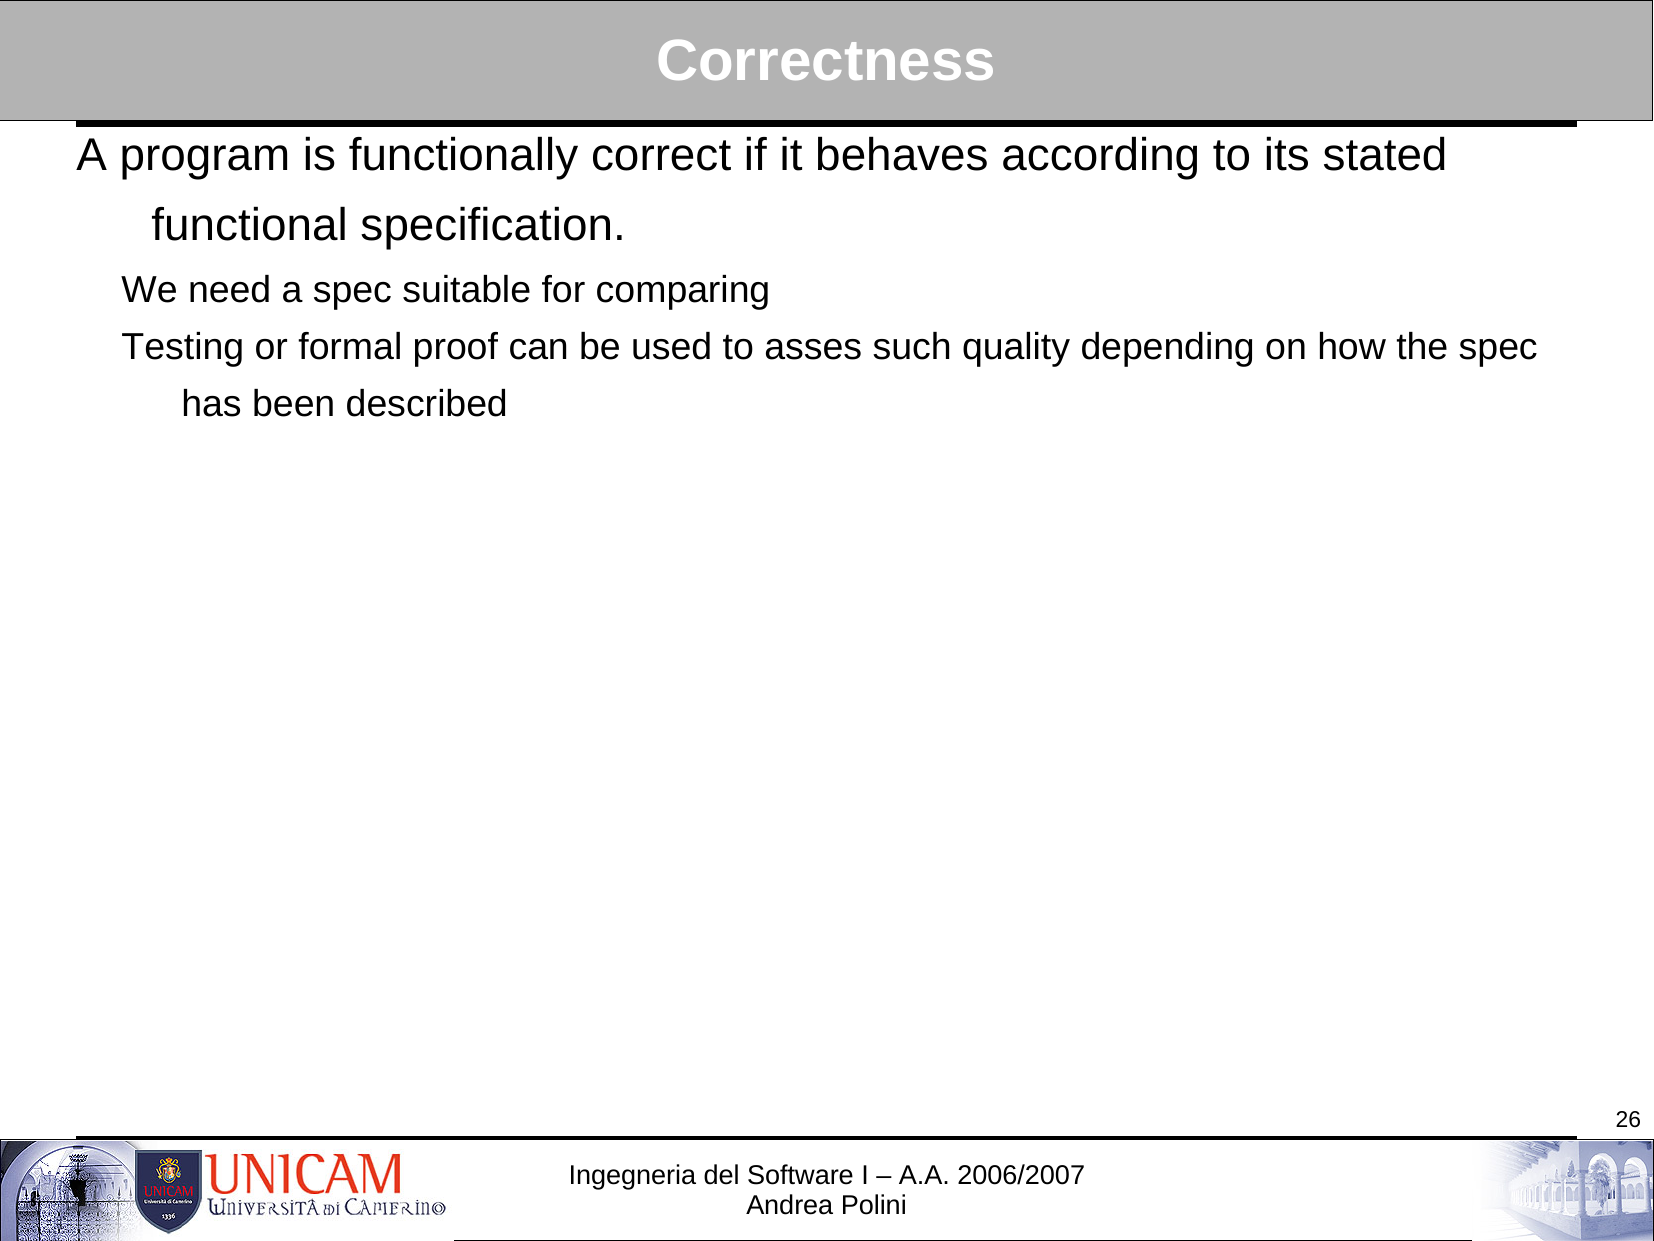

# Correctness
A program is functionally correct if it behaves according to its stated functional specification.
We need a spec suitable for comparing
Testing or formal proof can be used to asses such quality depending on how the spec has been described
26